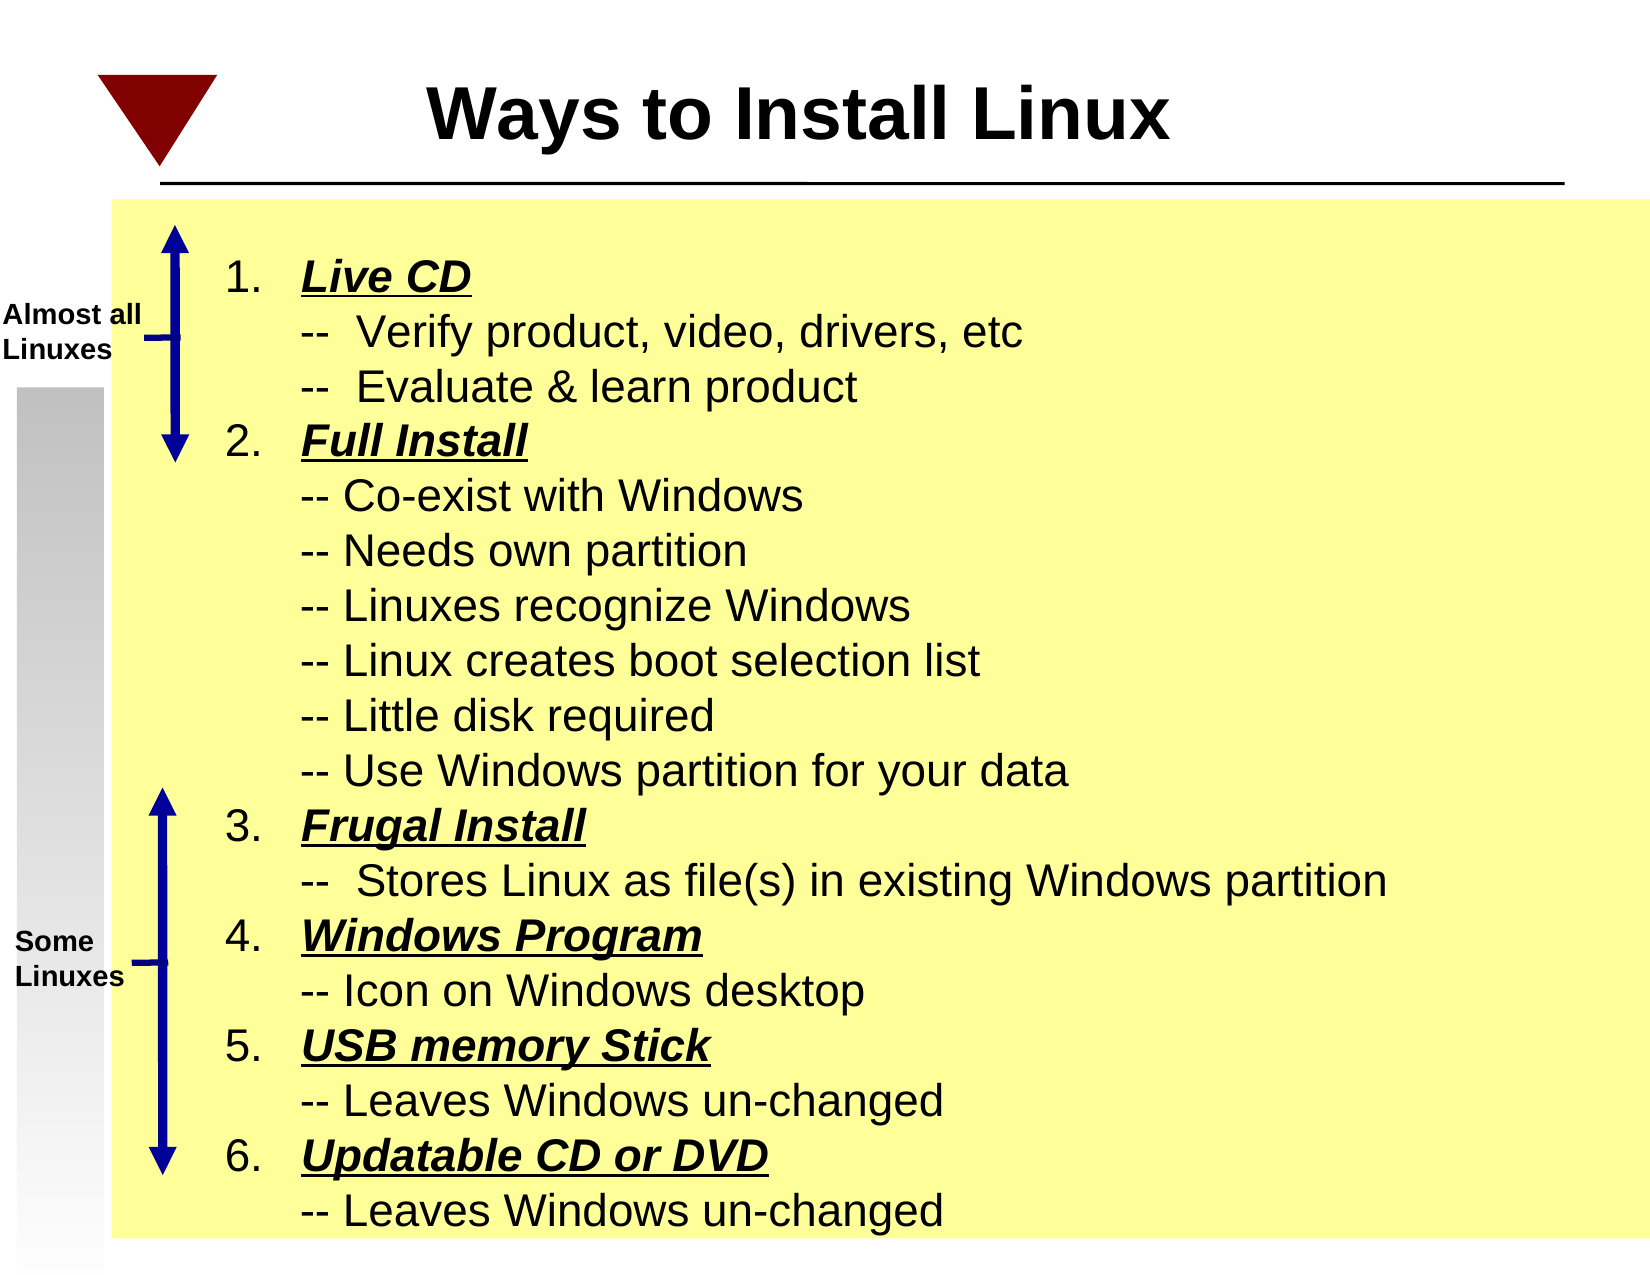

Ways to Install Linux
1. Live CD
	-- Verify product, video, drivers, etc
	-- Evaluate & learn product
2. Full Install
	-- Co-exist with Windows
	-- Needs own partition
	-- Linuxes recognize Windows
	-- Linux creates boot selection list
	-- Little disk required
	-- Use Windows partition for your data
3. Frugal Install
	-- Stores Linux as file(s) in existing Windows partition
4. Windows Program
	-- Icon on Windows desktop
5. USB memory Stick
	-- Leaves Windows un-changed
6. Updatable CD or DVD
	-- Leaves Windows un-changed
Almost all
Linuxes
Some
Linuxes